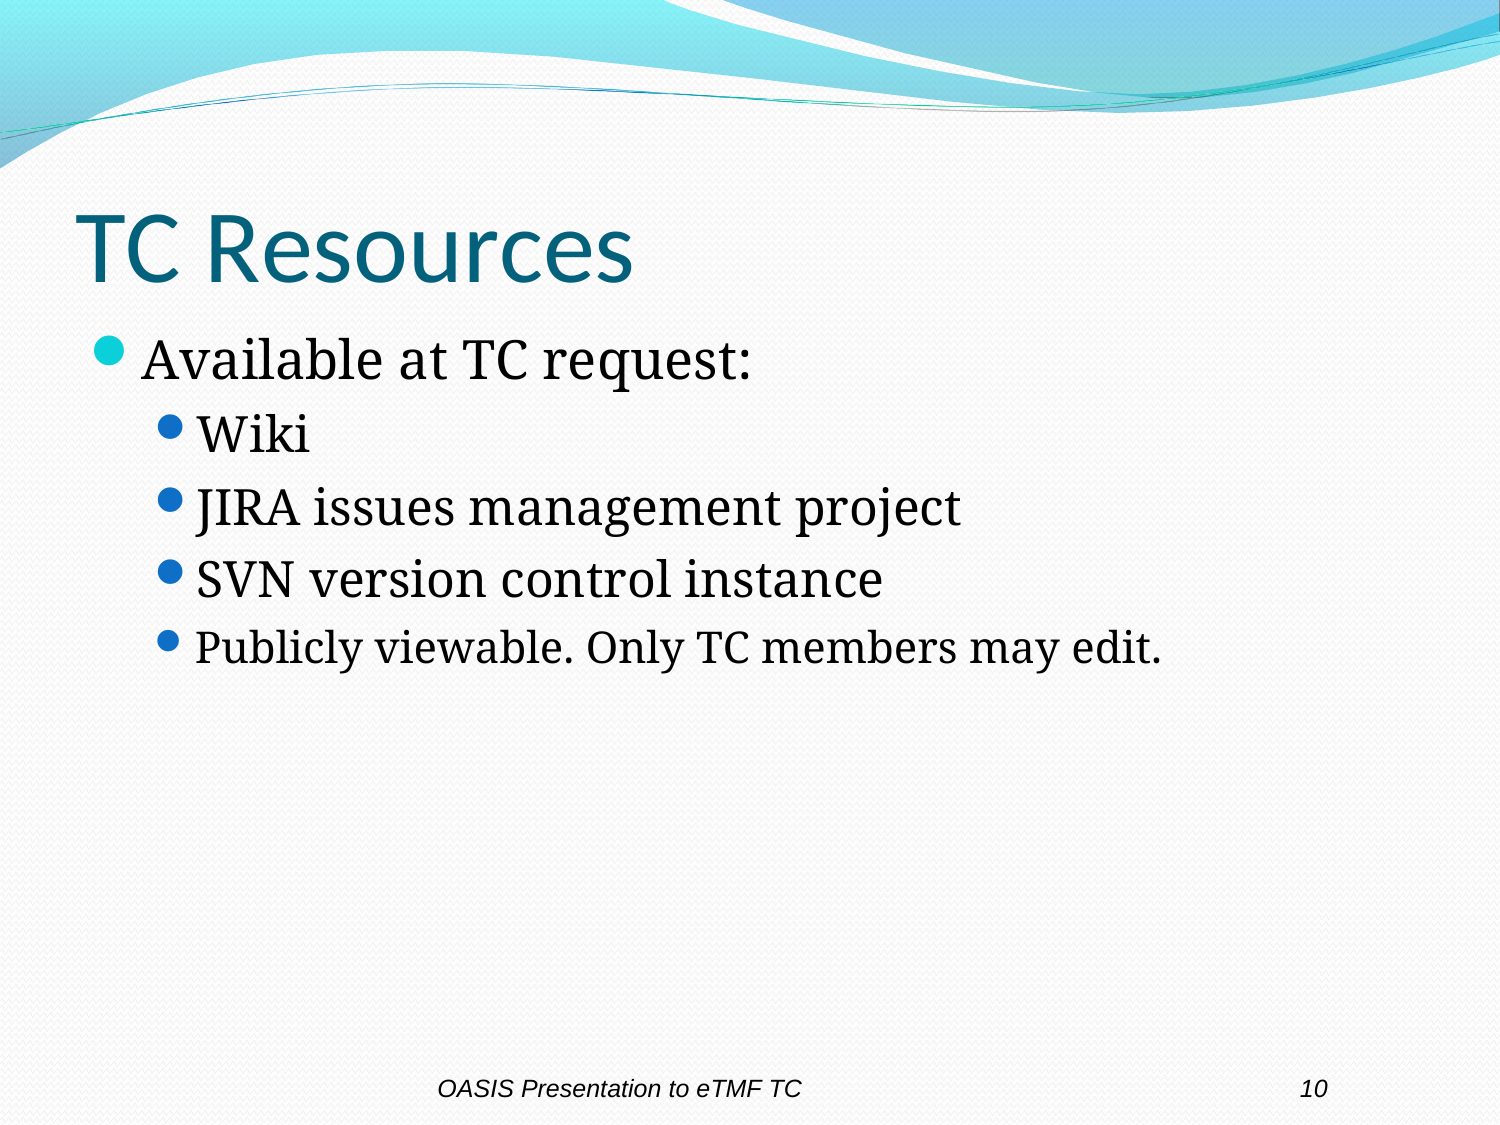

# TC Resources
Available at TC request:
Wiki
JIRA issues management project
SVN version control instance
Publicly viewable. Only TC members may edit.
OASIS Presentation to eTMF TC
10